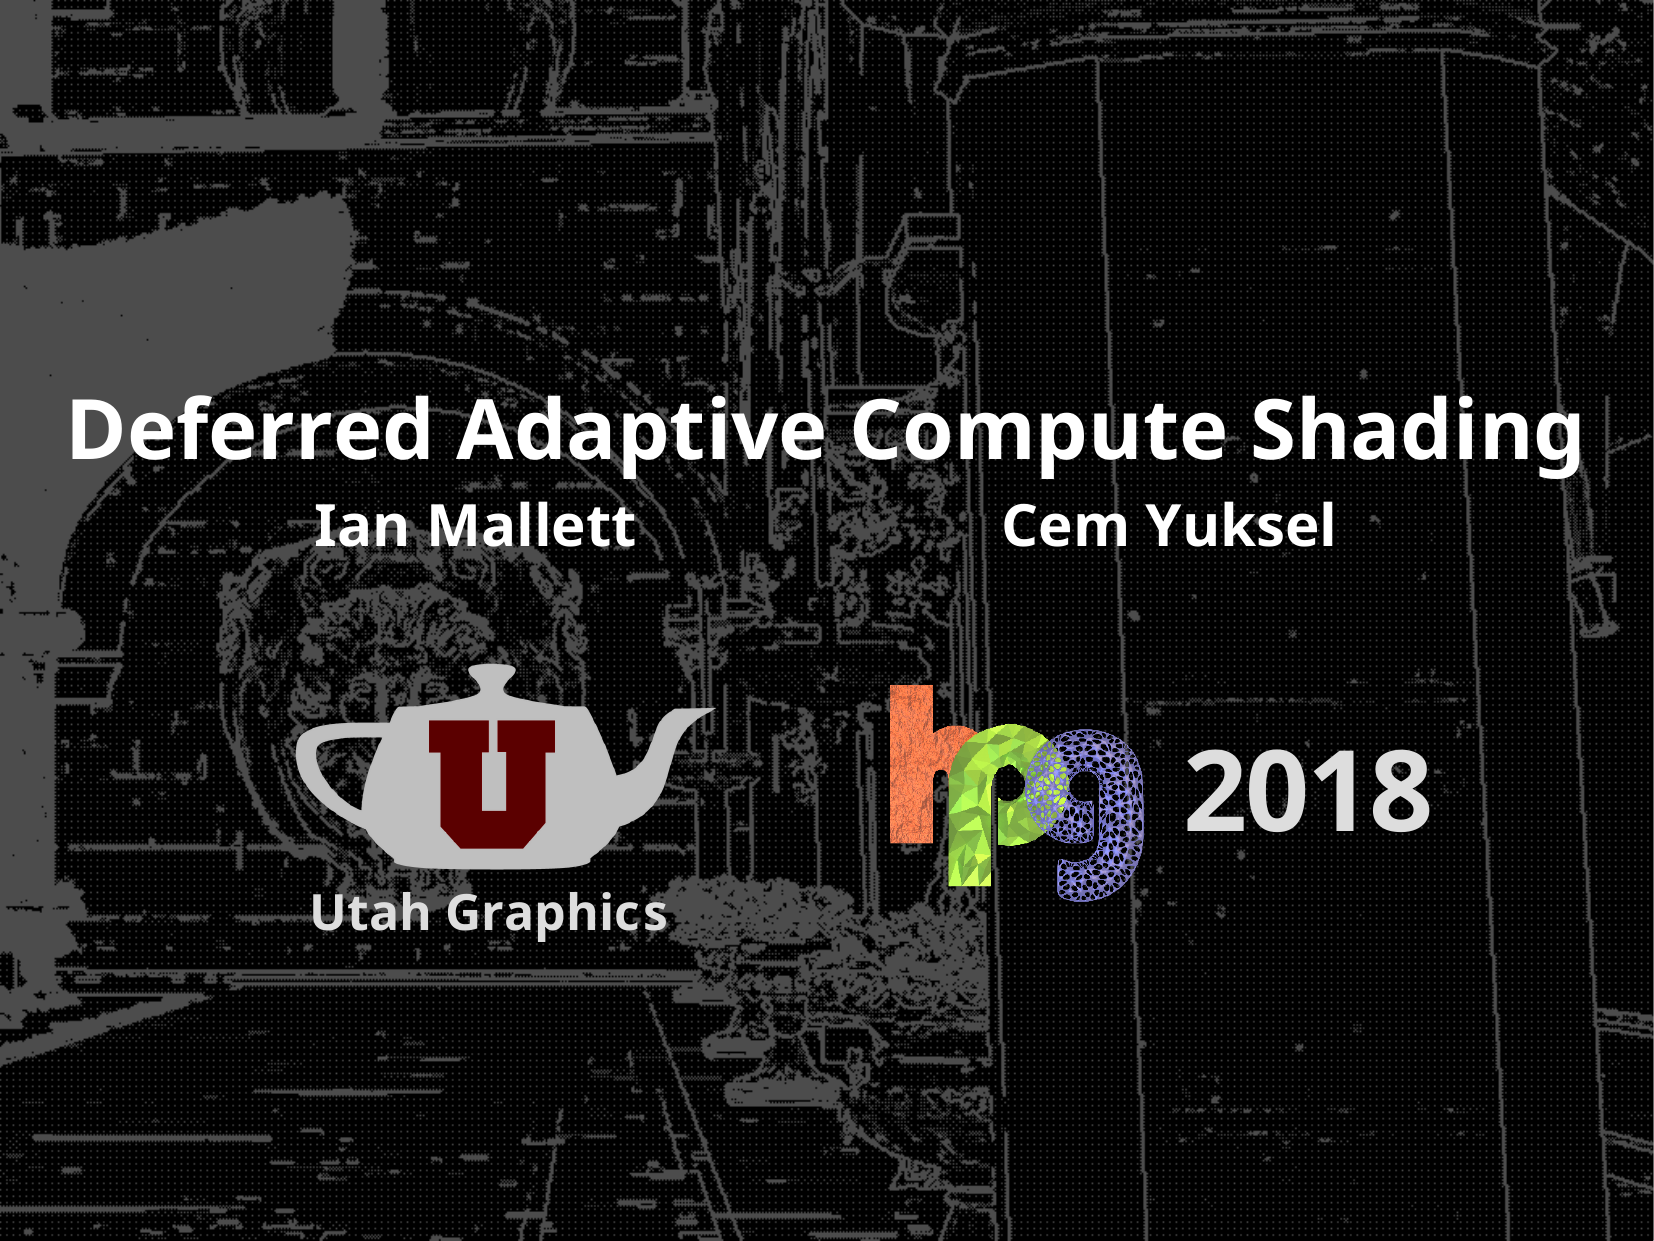

# Deferred Adaptive Compute Shading
Ian Mallett Cem Yuksel
2018
Utah Graphics